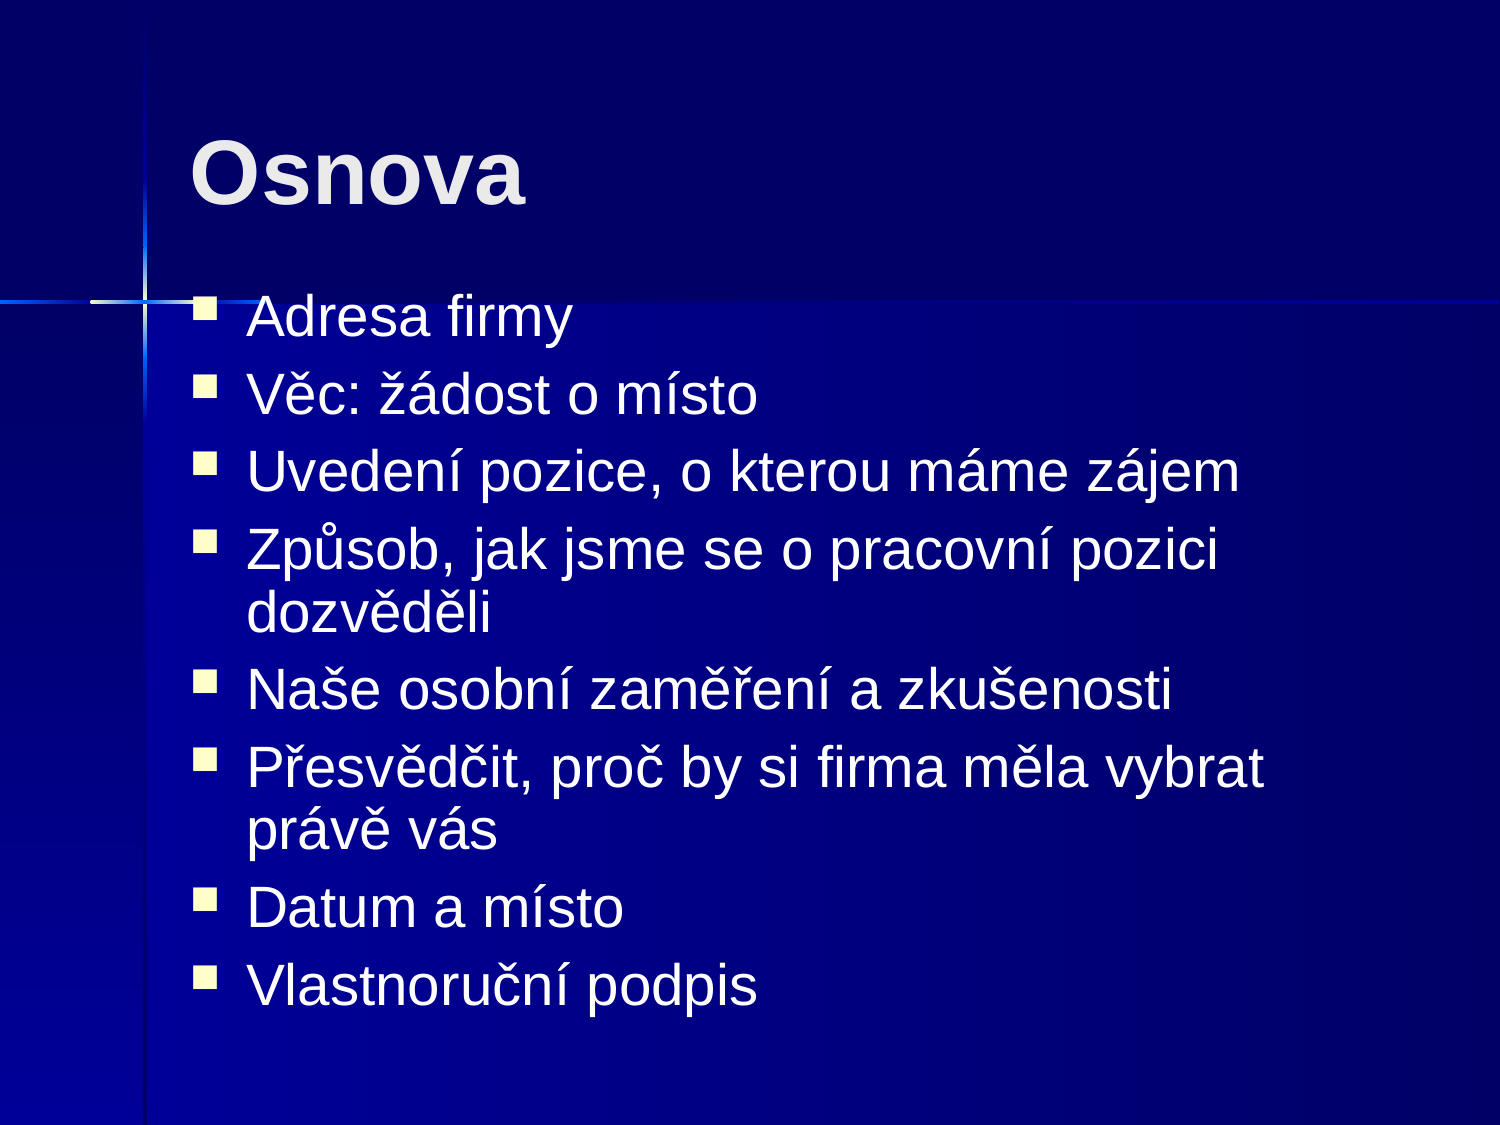

# Osnova
Adresa firmy
Věc: žádost o místo
Uvedení pozice, o kterou máme zájem
Způsob, jak jsme se o pracovní pozici dozvěděli
Naše osobní zaměření a zkušenosti
Přesvědčit, proč by si firma měla vybrat právě vás
Datum a místo
Vlastnoruční podpis